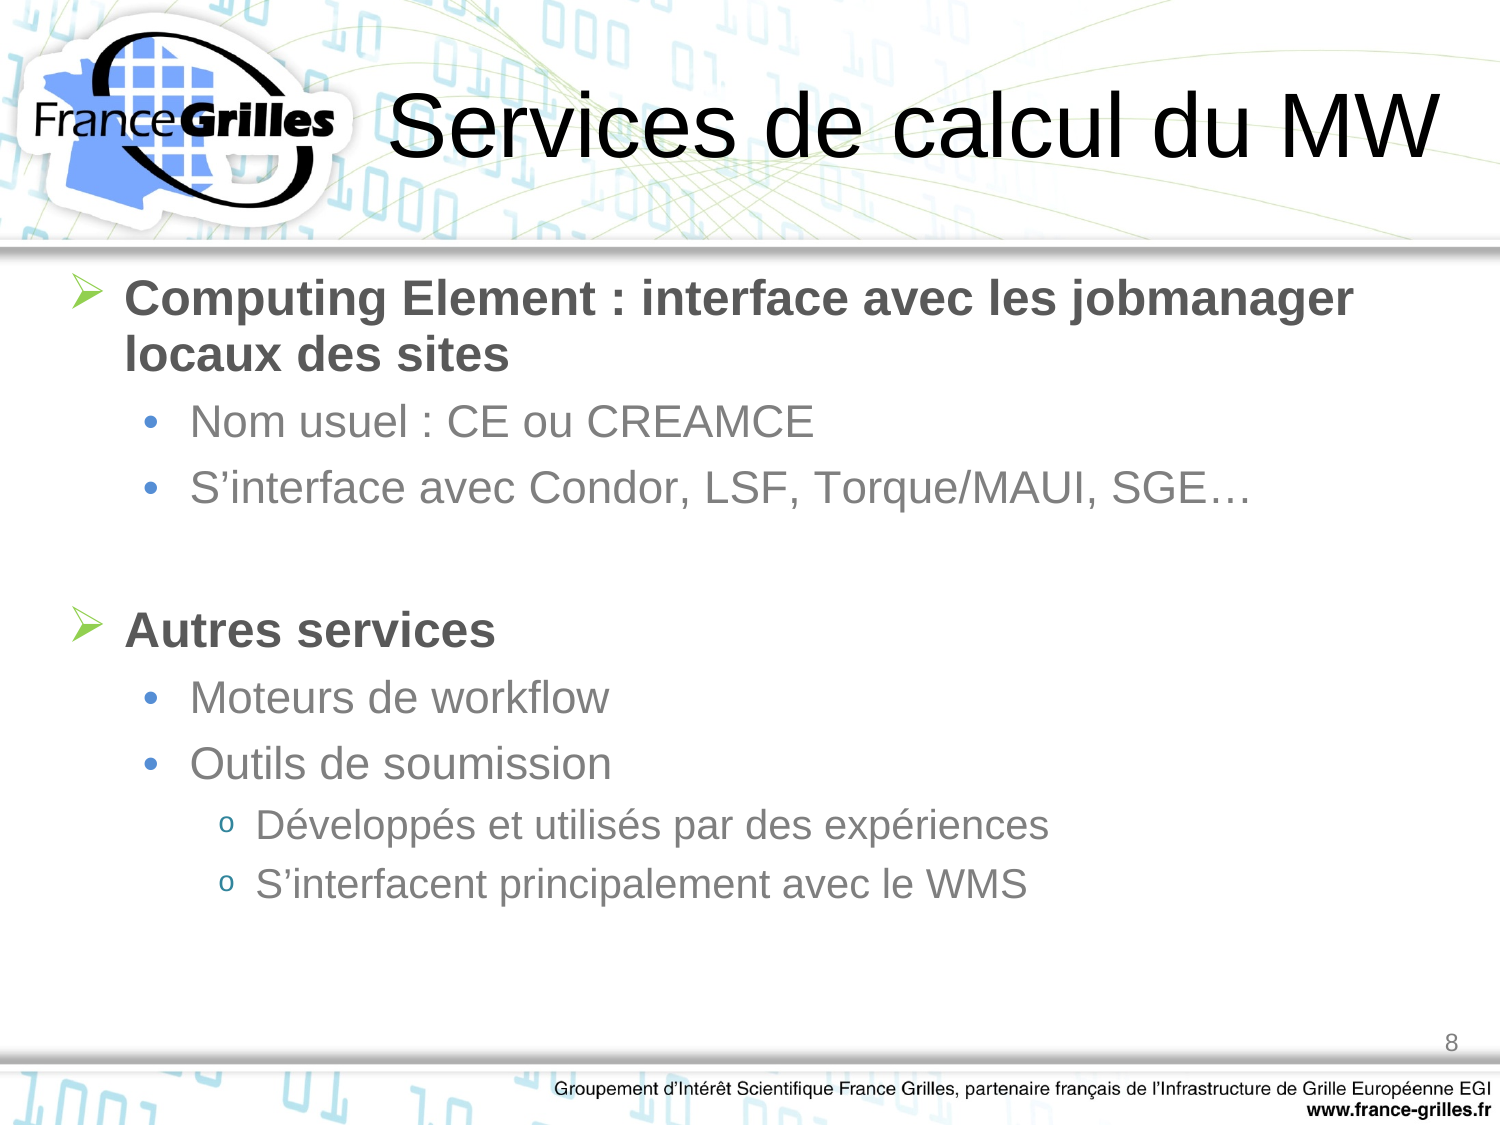

# Services de calcul du MW
Computing Element : interface avec les jobmanager locaux des sites
Nom usuel : CE ou CREAMCE
S’interface avec Condor, LSF, Torque/MAUI, SGE…
Autres services
Moteurs de workflow
Outils de soumission
Développés et utilisés par des expériences
S’interfacent principalement avec le WMS
8